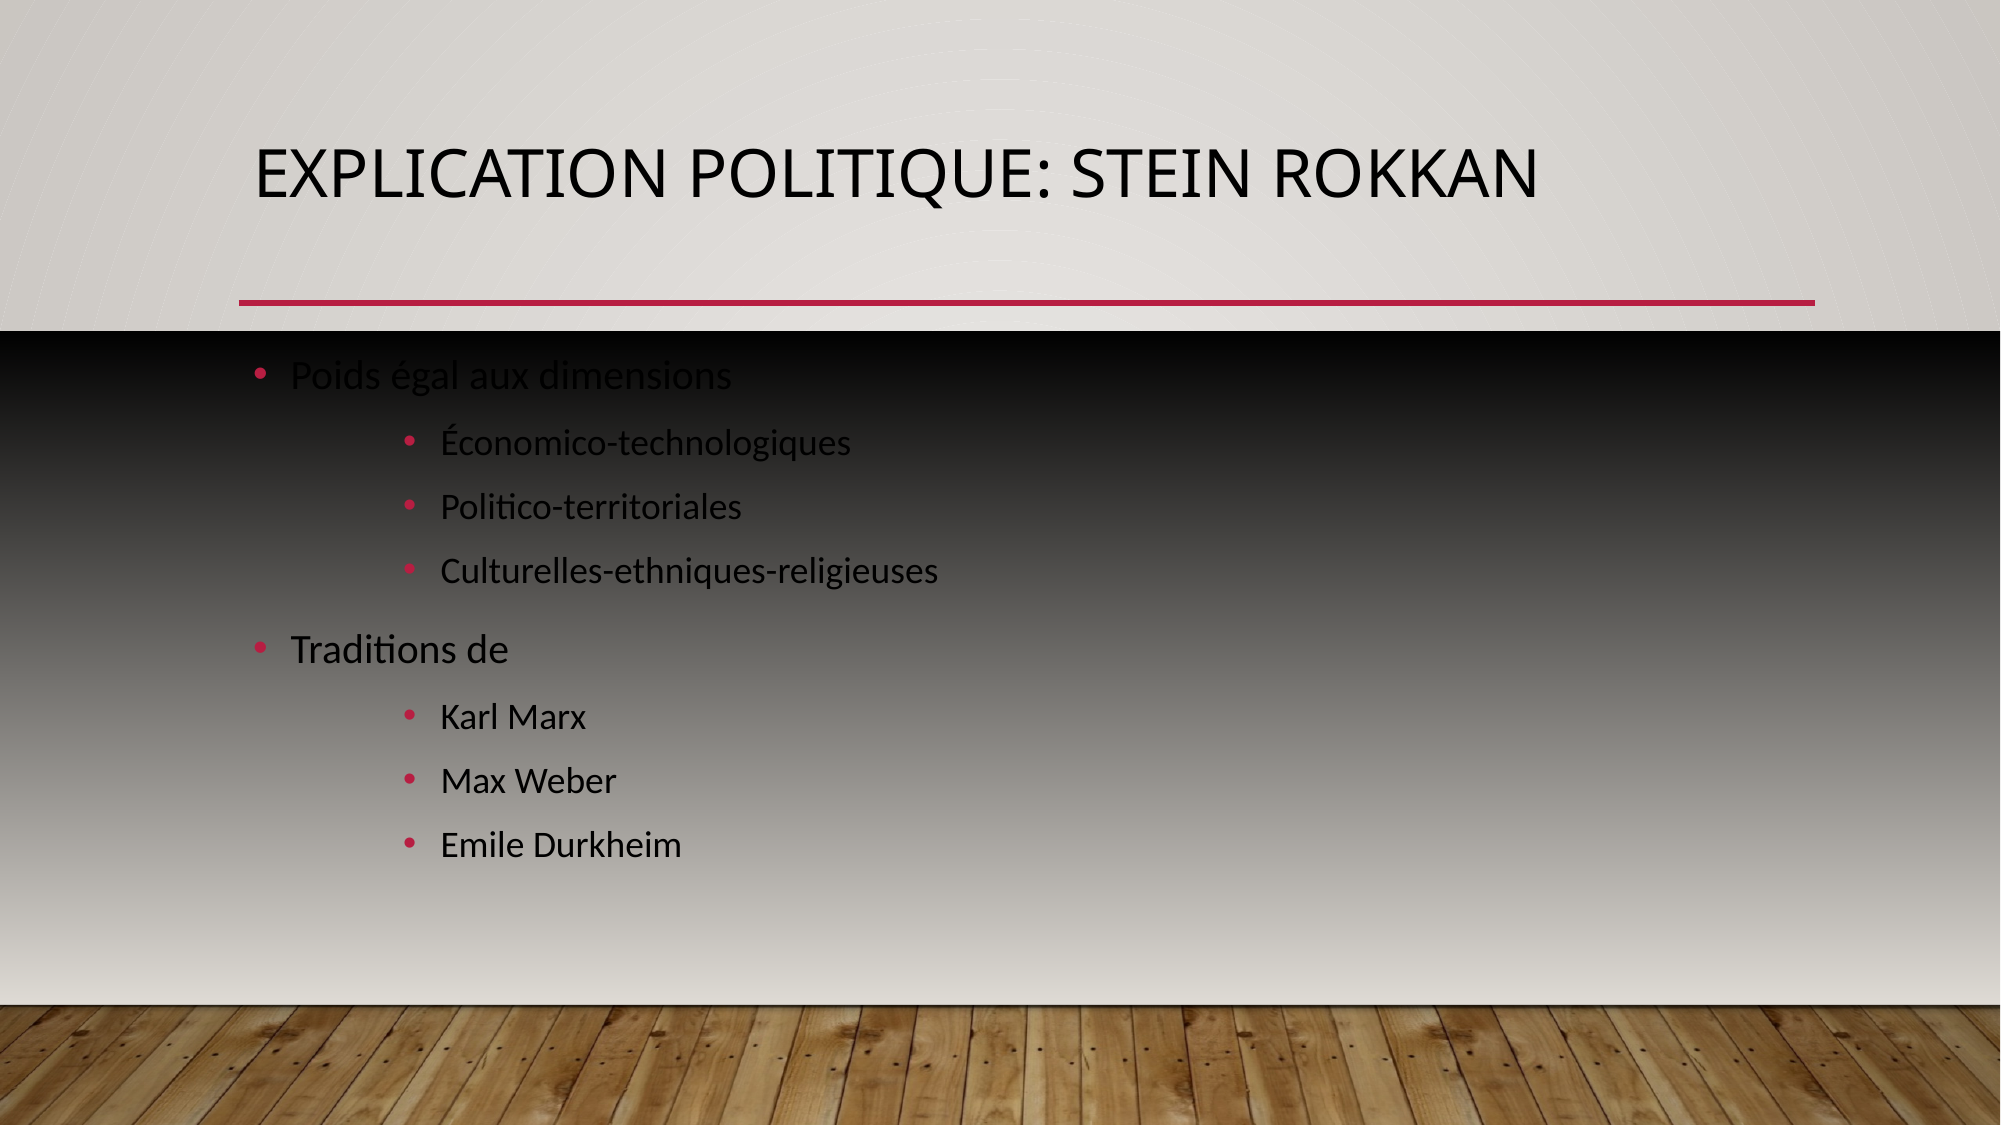

# Explication politique: Stein Rokkan
Poids égal aux dimensions
Économico-technologiques
Politico-territoriales
Culturelles-ethniques-religieuses
Traditions de
Karl Marx
Max Weber
Emile Durkheim